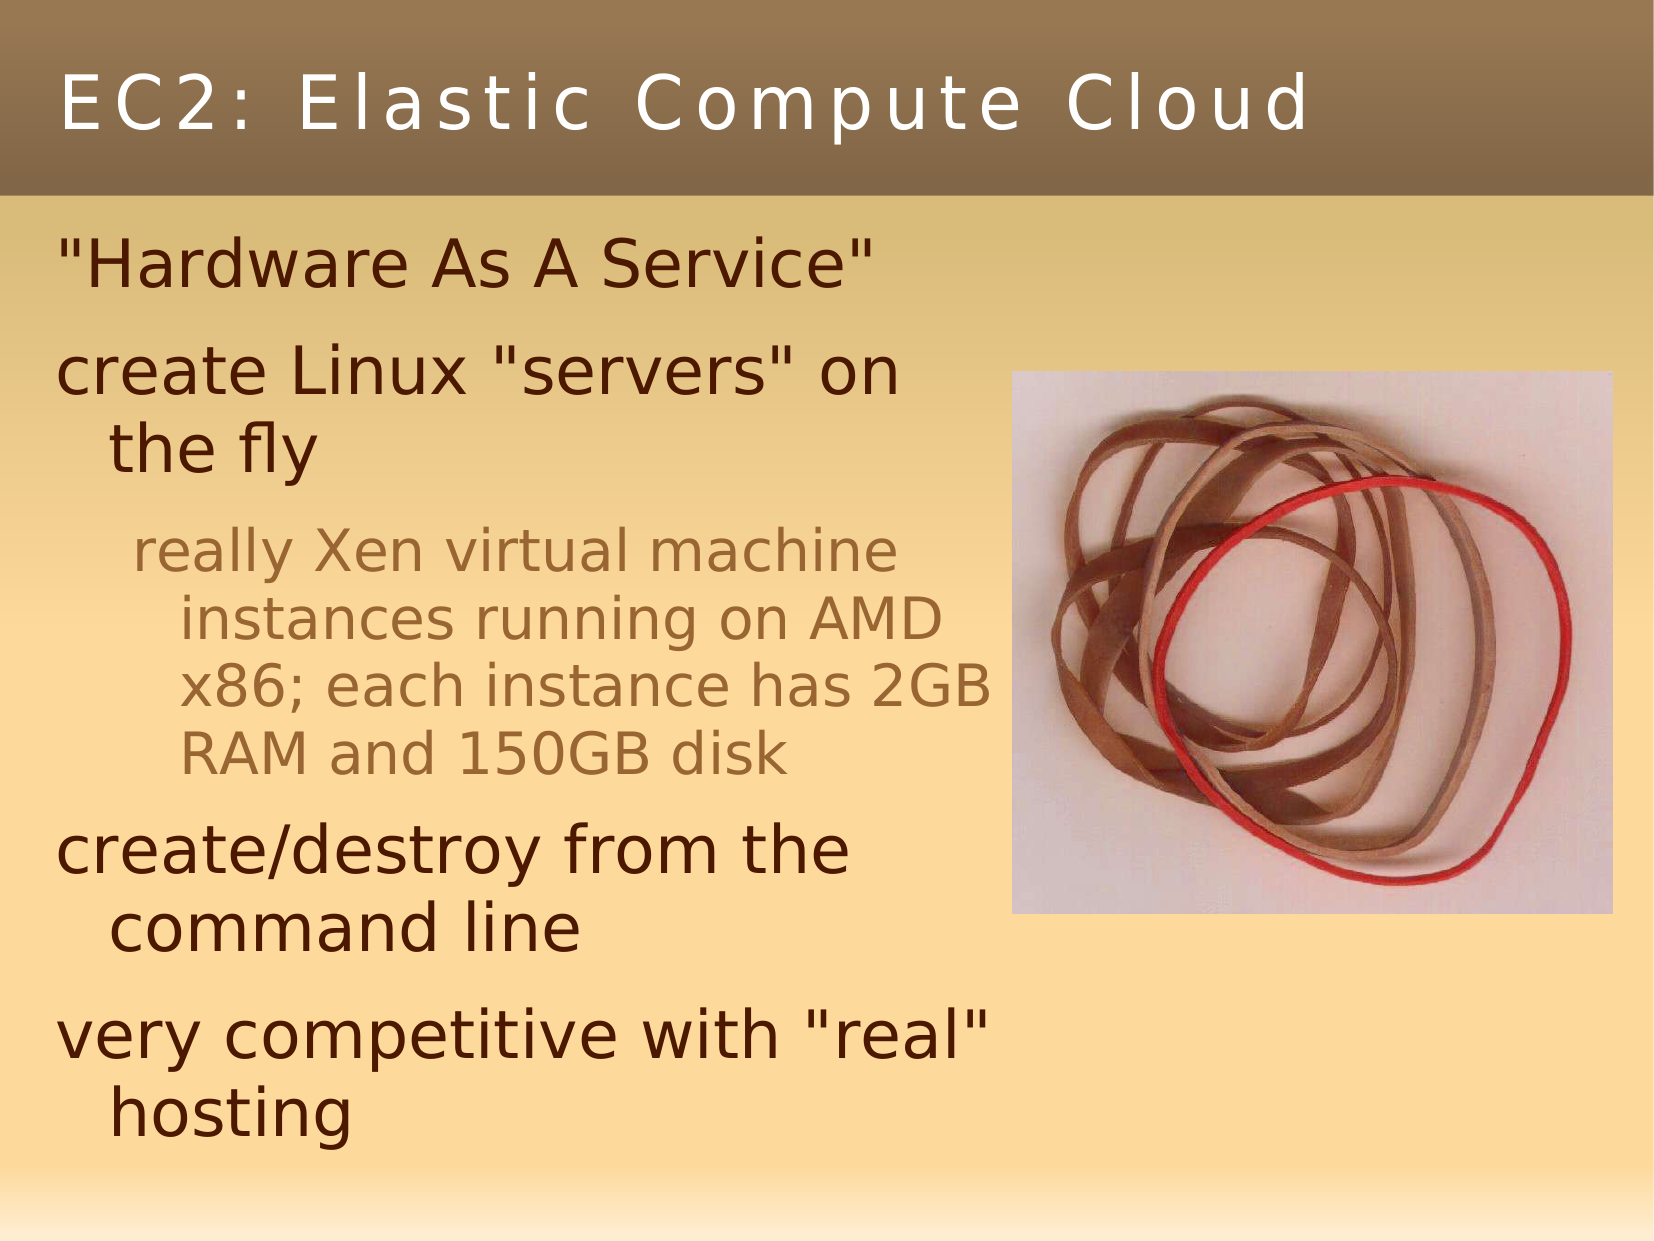

# EC2: Elastic Compute Cloud
"Hardware As A Service"
create Linux "servers" on the fly
really Xen virtual machine instances running on AMD x86; each instance has 2GB RAM and 150GB disk
create/destroy from the command line
very competitive with "real" hosting